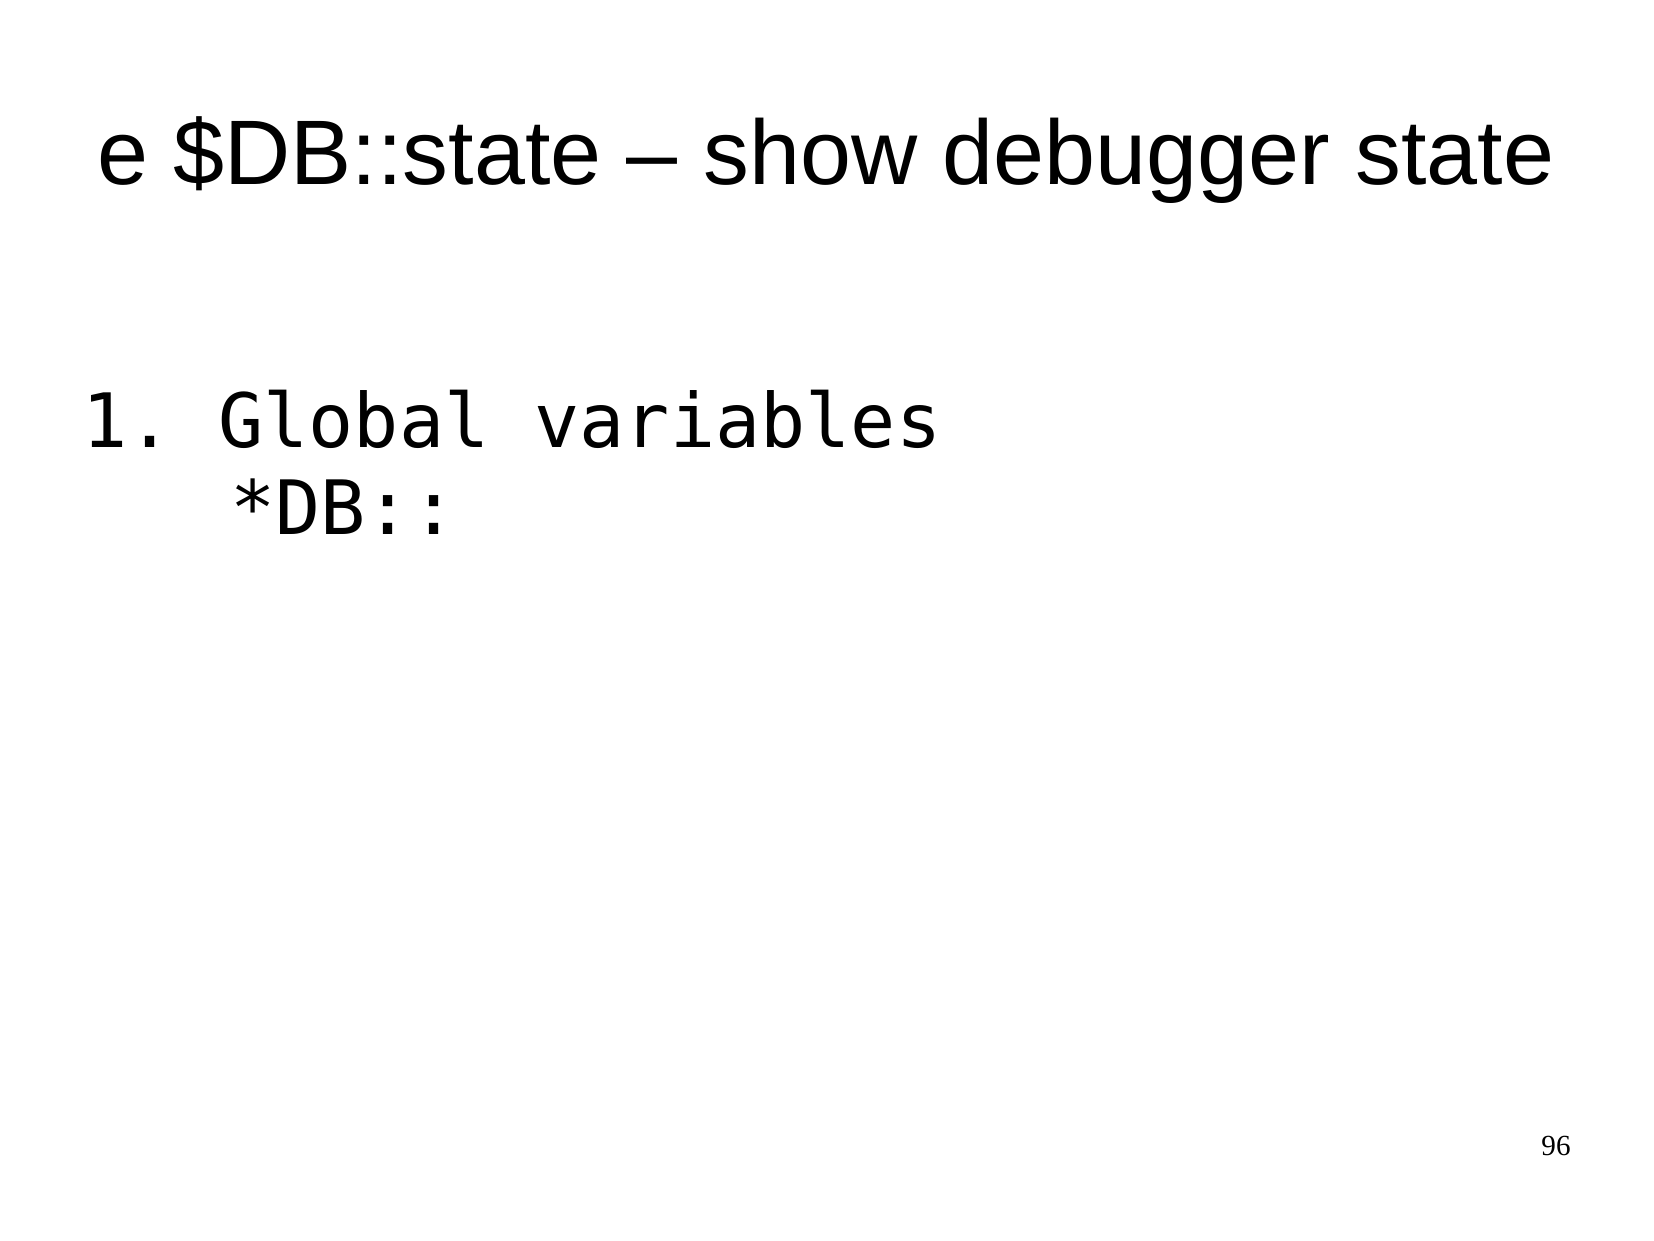

# e $DB::state – show debugger state
1. Global variables
		*DB::
96